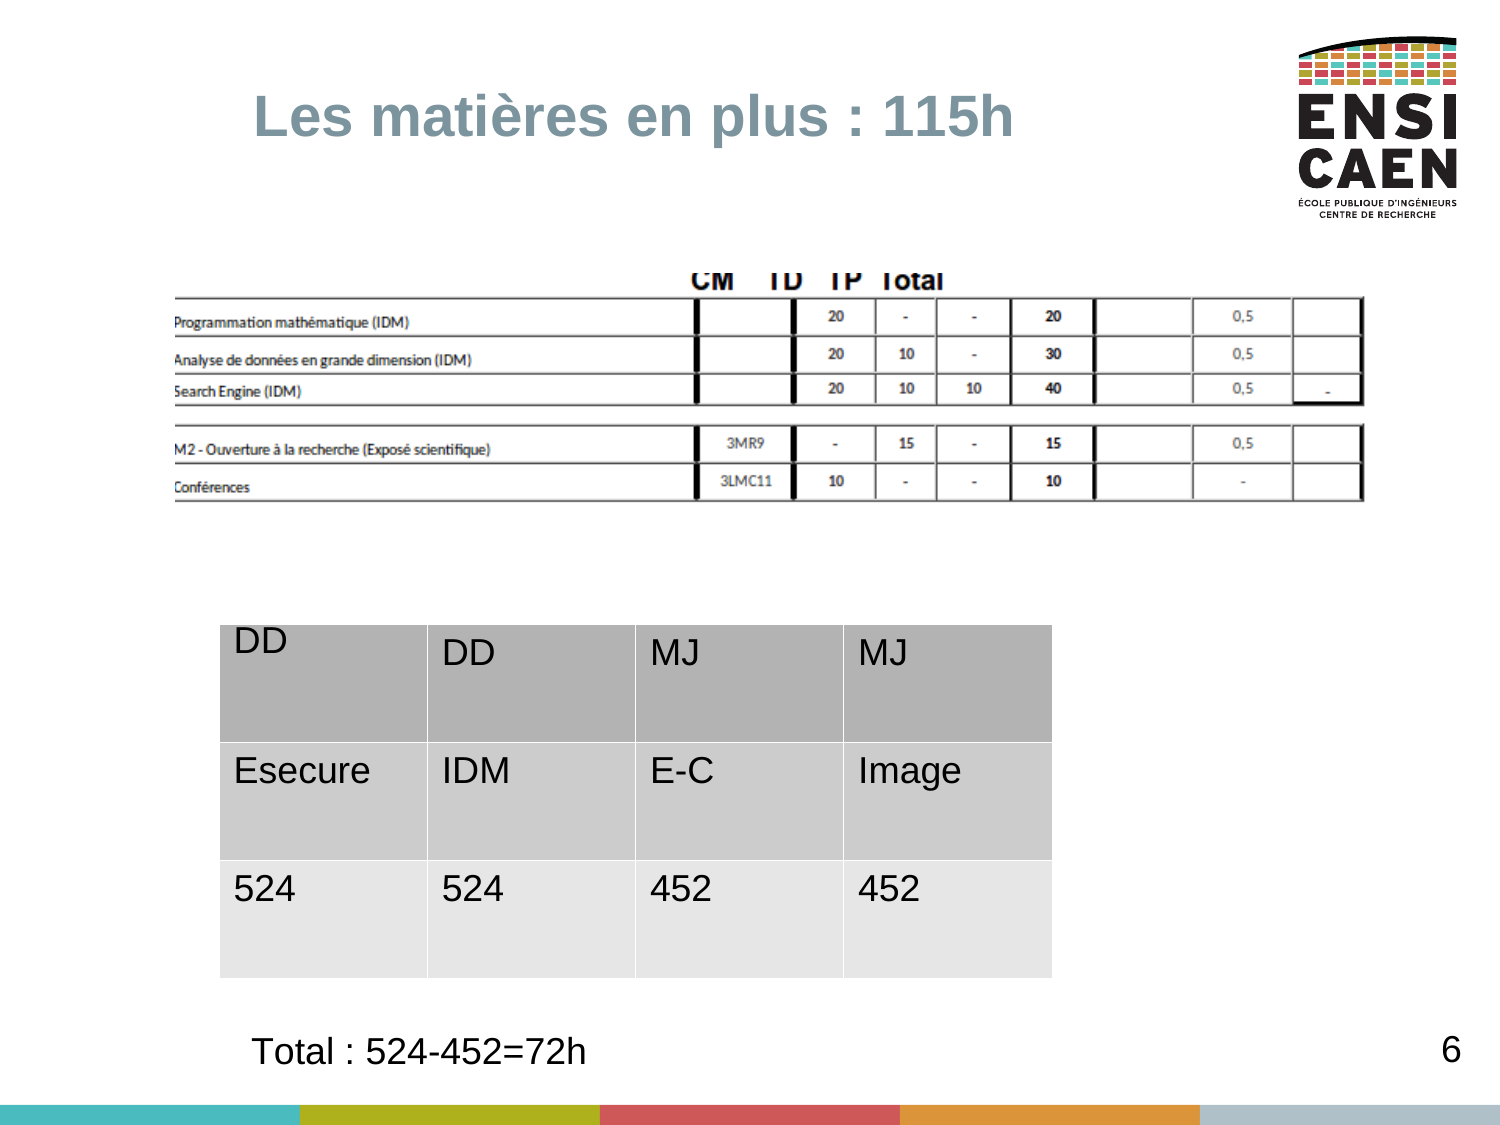

# Les matières en plus : 115h
| DD | DD | MJ | MJ |
| --- | --- | --- | --- |
| Esecure | IDM | E-C | Image |
| 524 | 524 | 452 | 452 |
6
Total : 524-452=72h